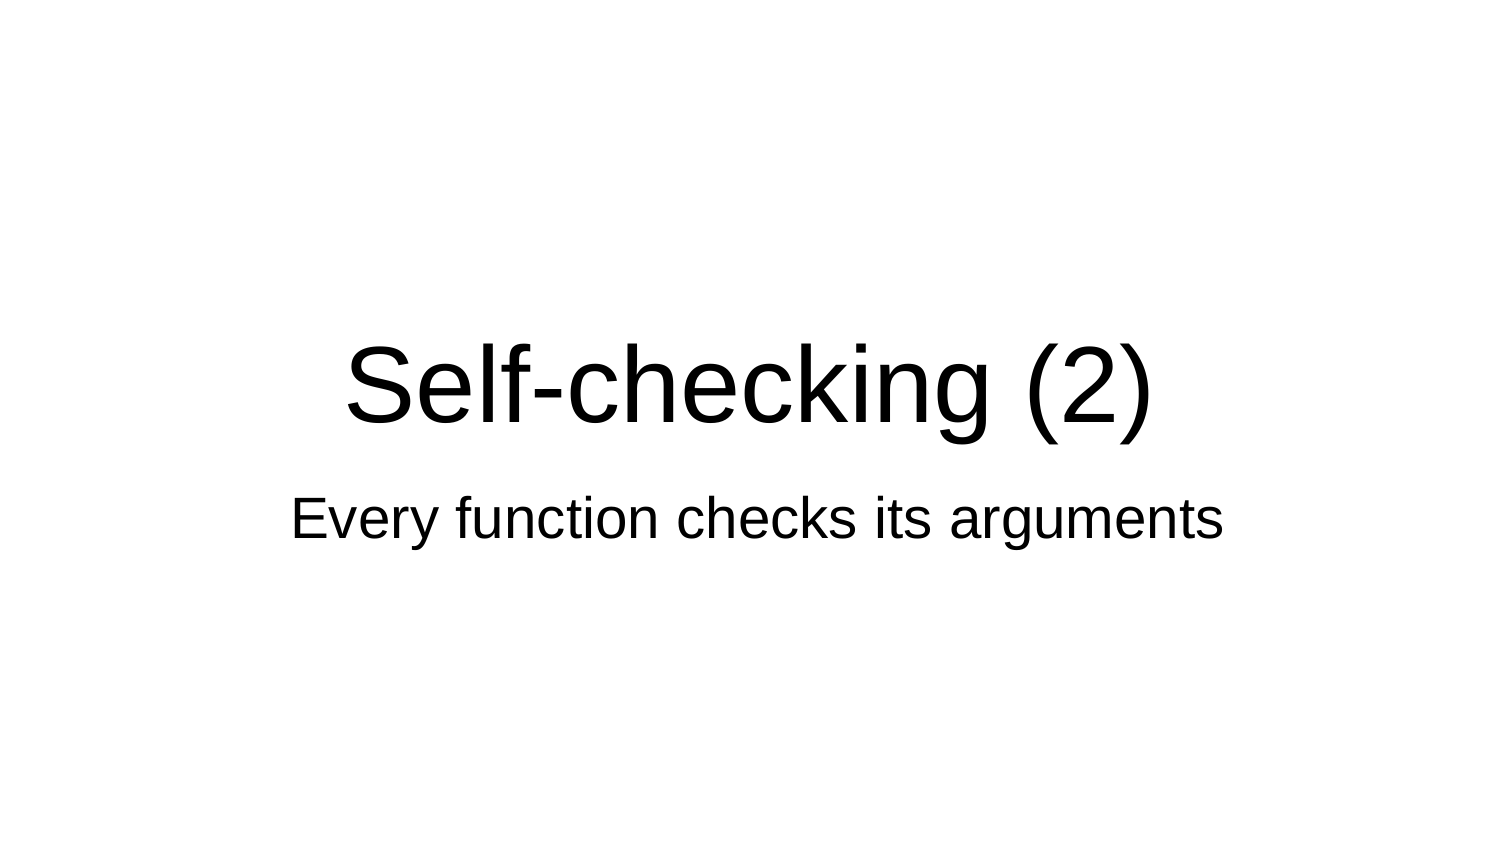

# Self-checking (2)
 Every function checks its arguments